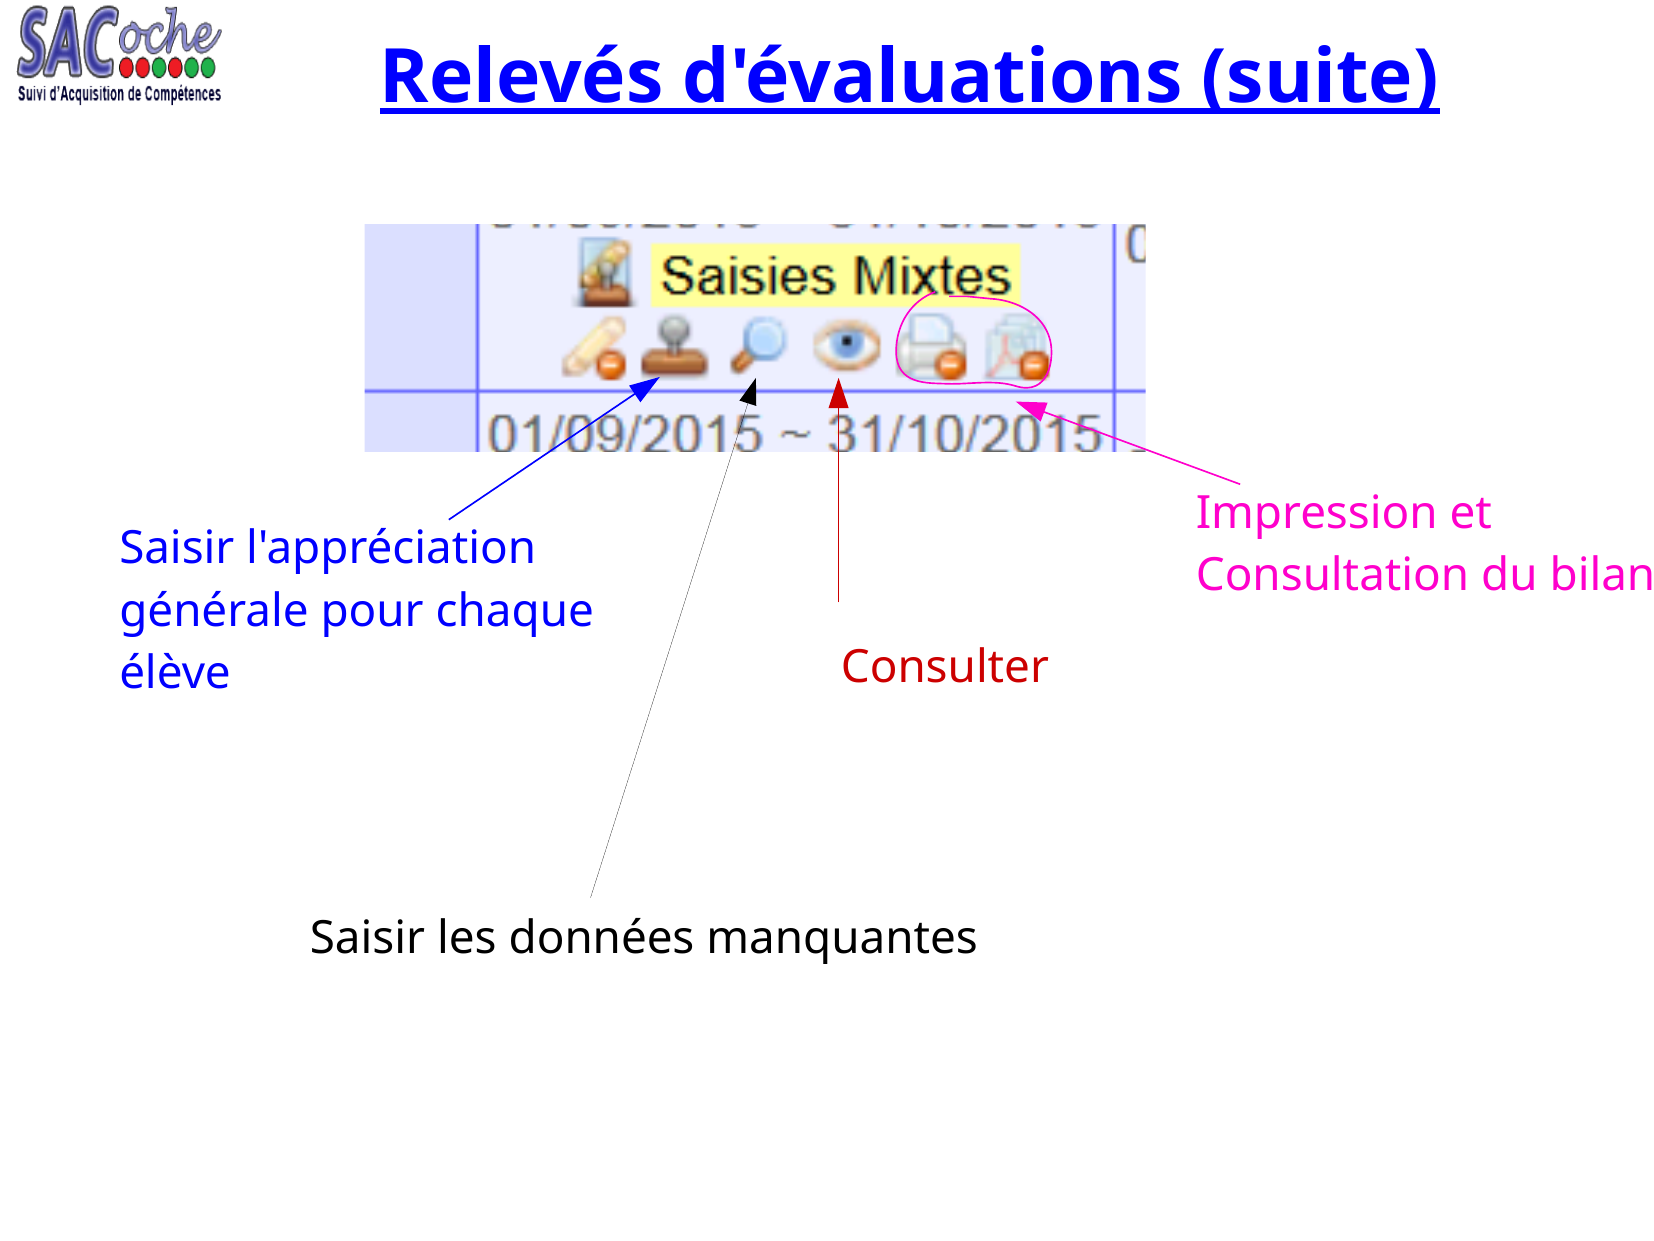

# Relevés d'évaluations (suite)
Impression et
Consultation du bilan
Saisir l'appréciation
générale pour chaque
élève
Consulter
Saisir les données manquantes